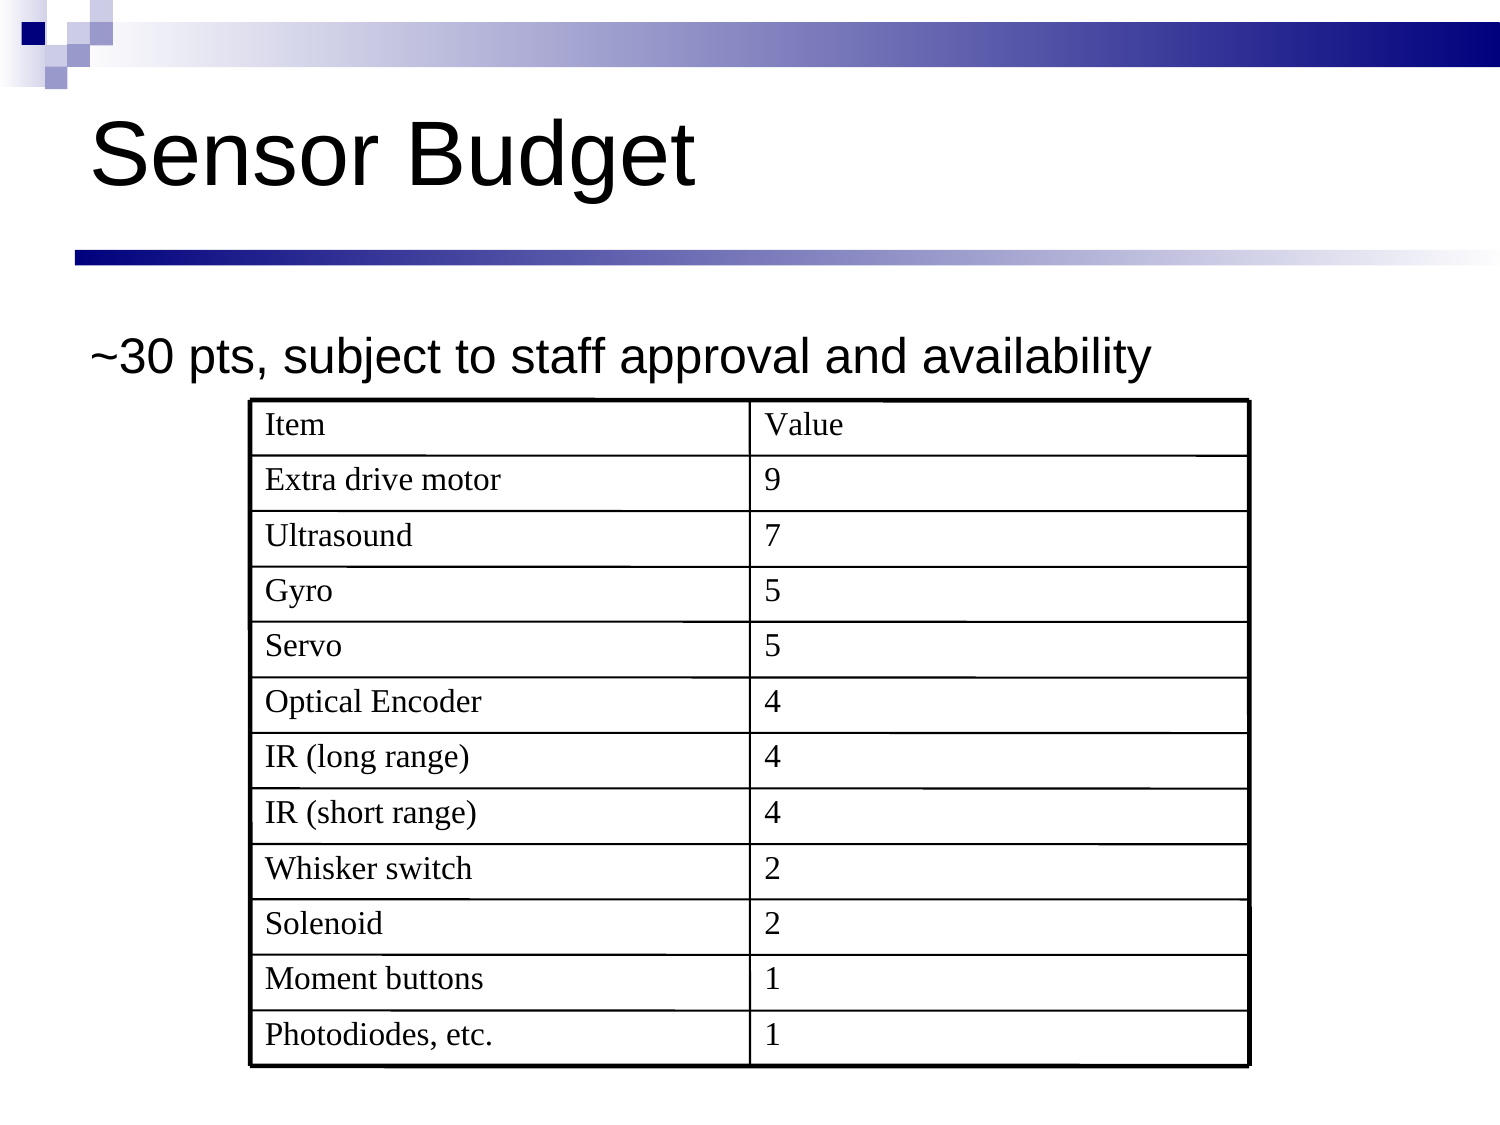

# Sensor Budget
~30 pts, subject to staff approval and availability
Item
Value
Extra drive motor
9
Ultrasound
7
Gyro
5
Servo
5
Optical Encoder
4
IR (long range)
4
IR (short range)
4
Whisker switch
2
Solenoid
2
Moment buttons
1
Photodiodes, etc.
1